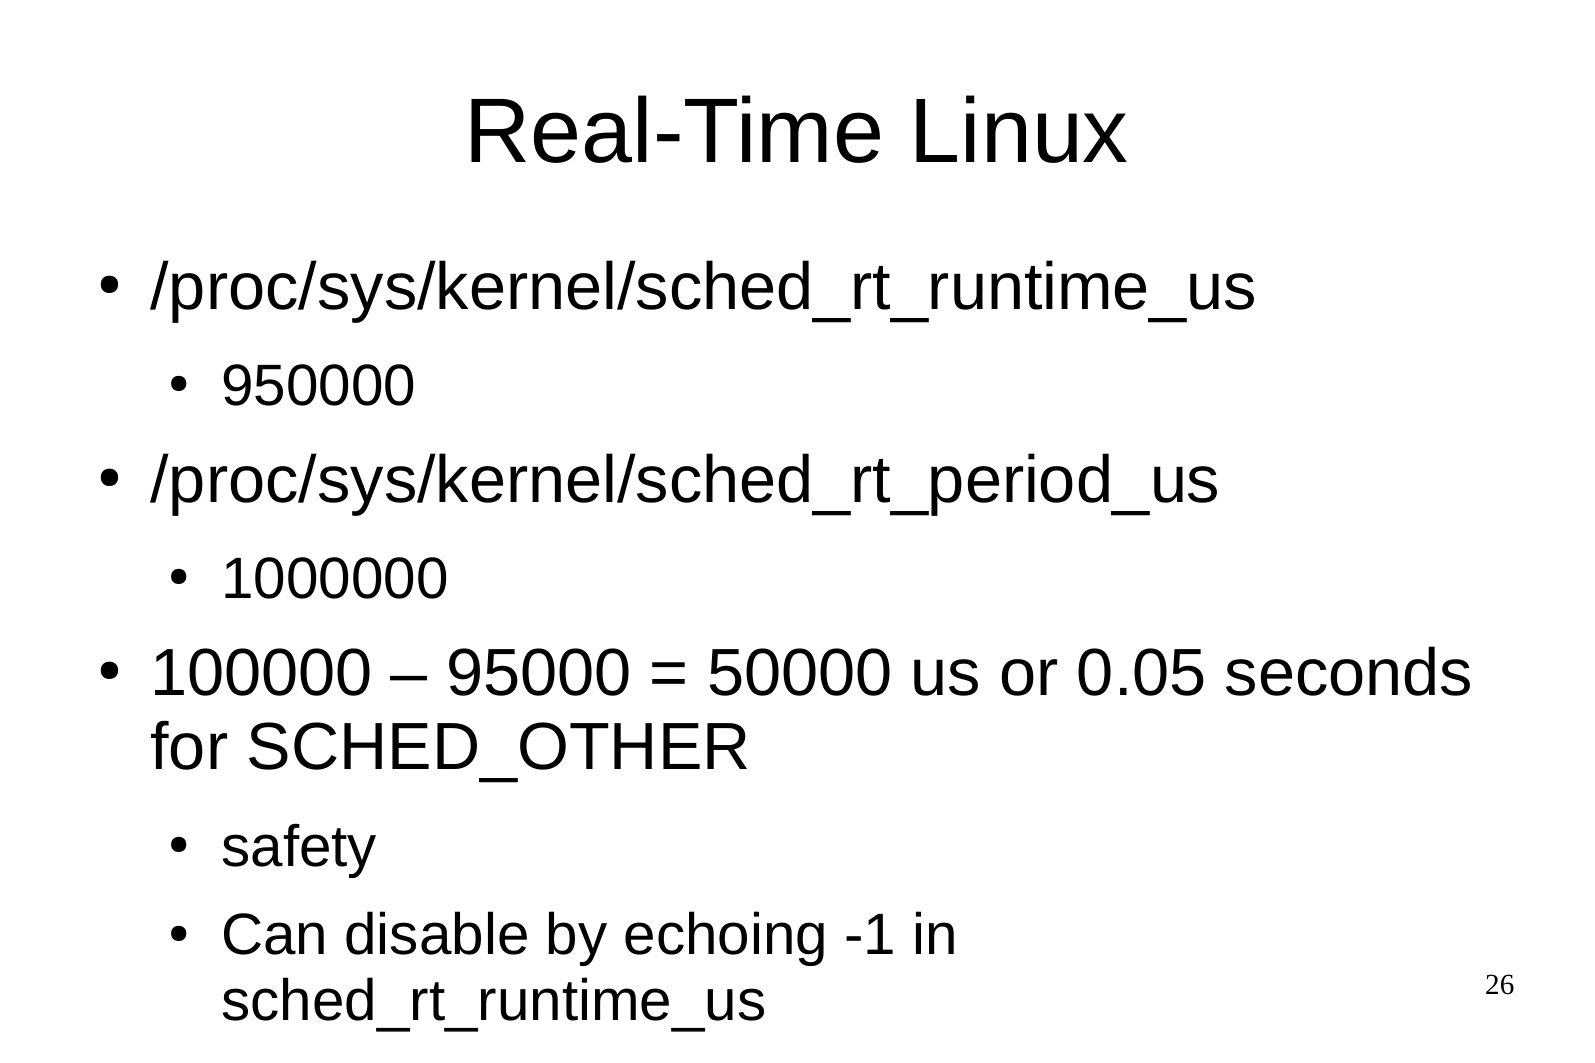

# Real-Time Linux
/proc/sys/kernel/sched_rt_runtime_us
950000
/proc/sys/kernel/sched_rt_period_us
1000000
100000 – 95000 = 50000 us or 0.05 seconds for SCHED_OTHER
safety
Can disable by echoing -1 in sched_rt_runtime_us
26